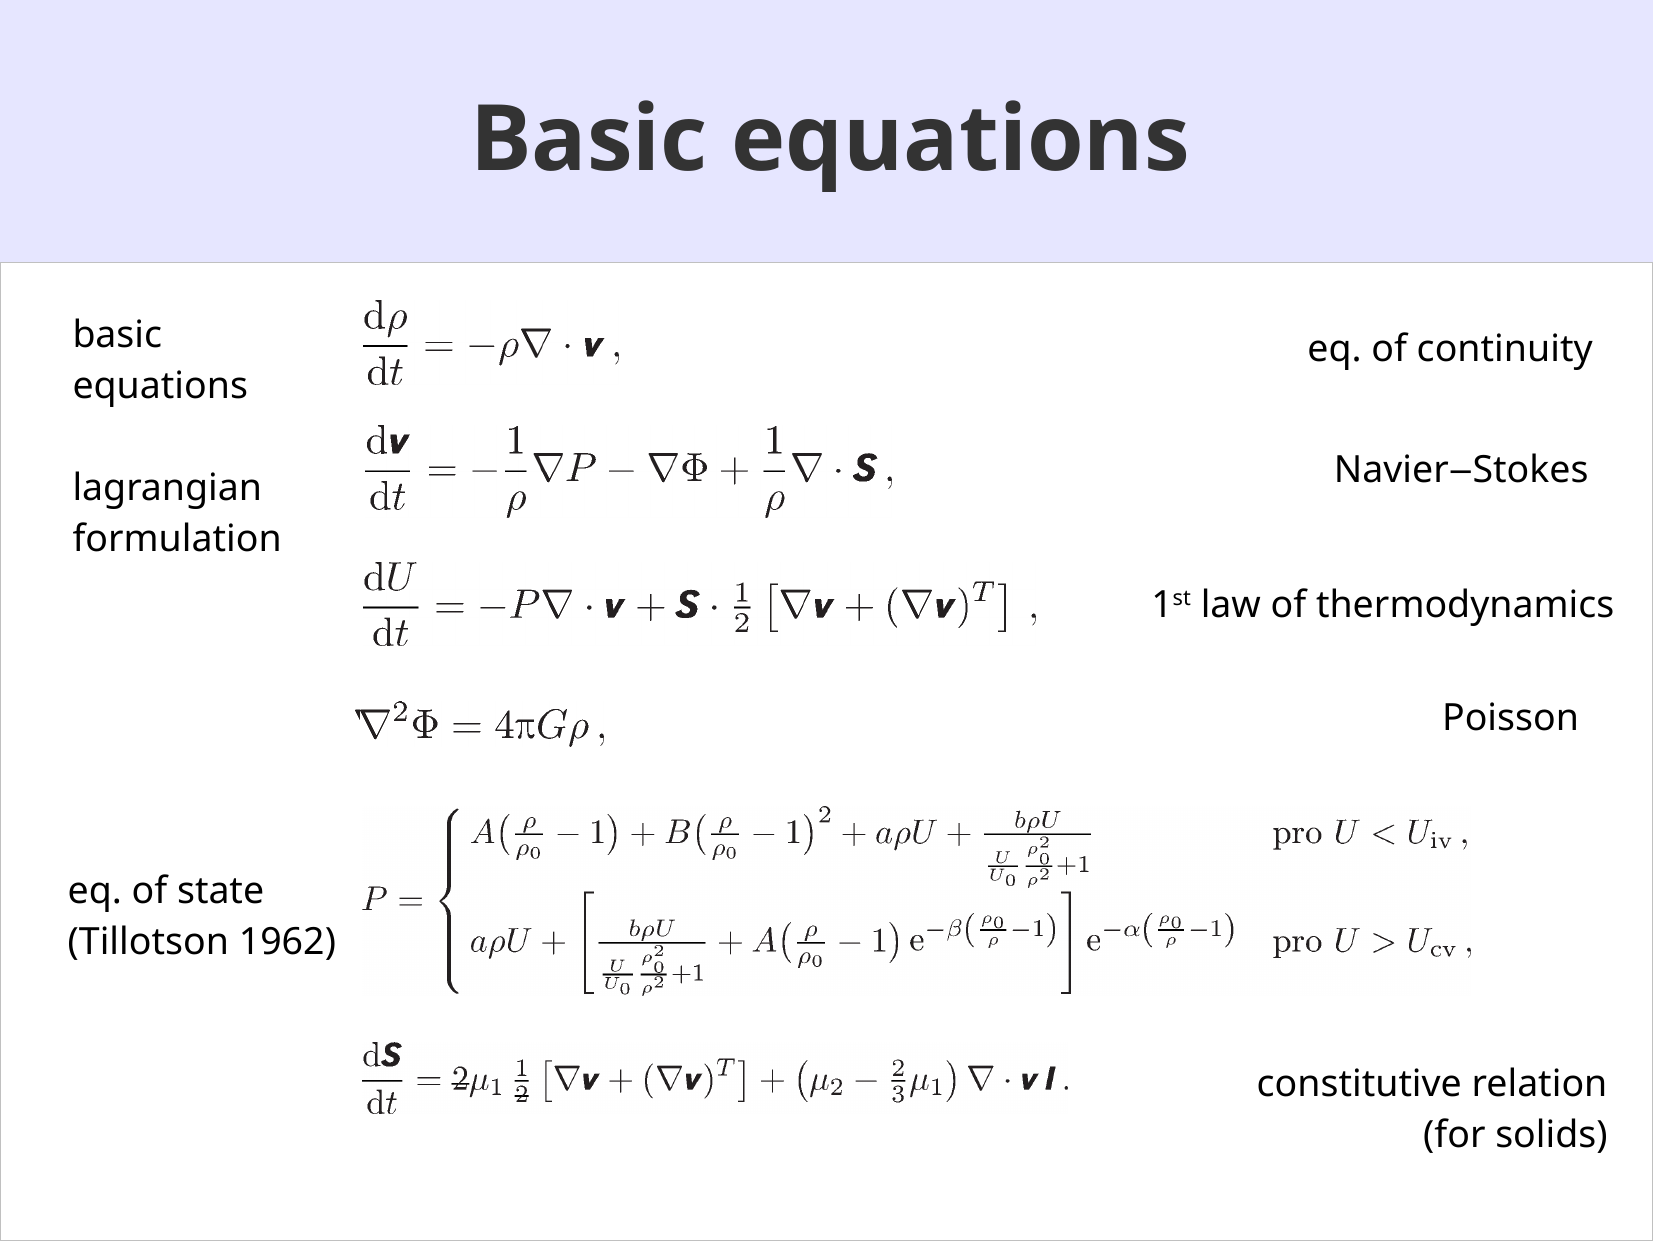

# Basic equations
basic
equations
lagrangian
formulation
eq. of continuity
Navier‒Stokes
1st law of thermodynamics
Poisson
eq. of state
(Tillotson 1962)
constitutive relation
(for solids)